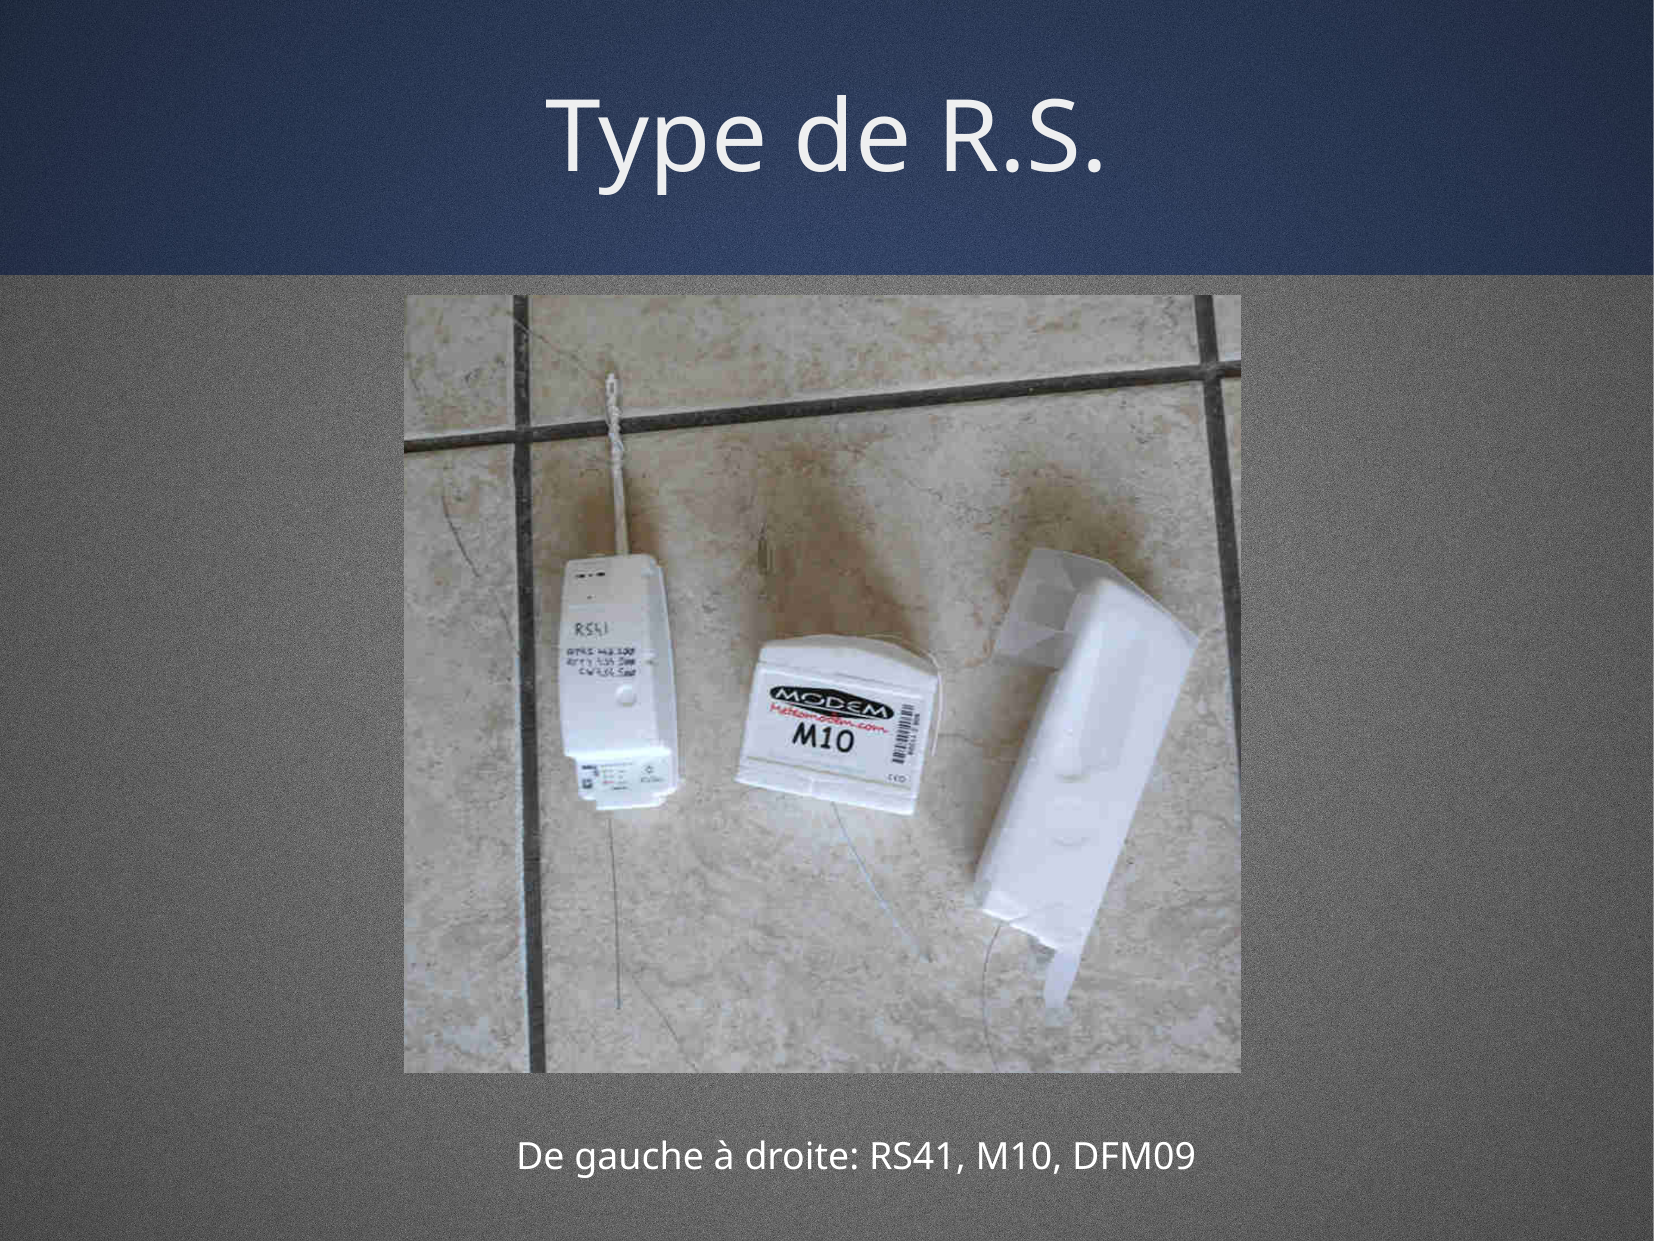

# Type de R.S.
De gauche à droite: RS41, M10, DFM09